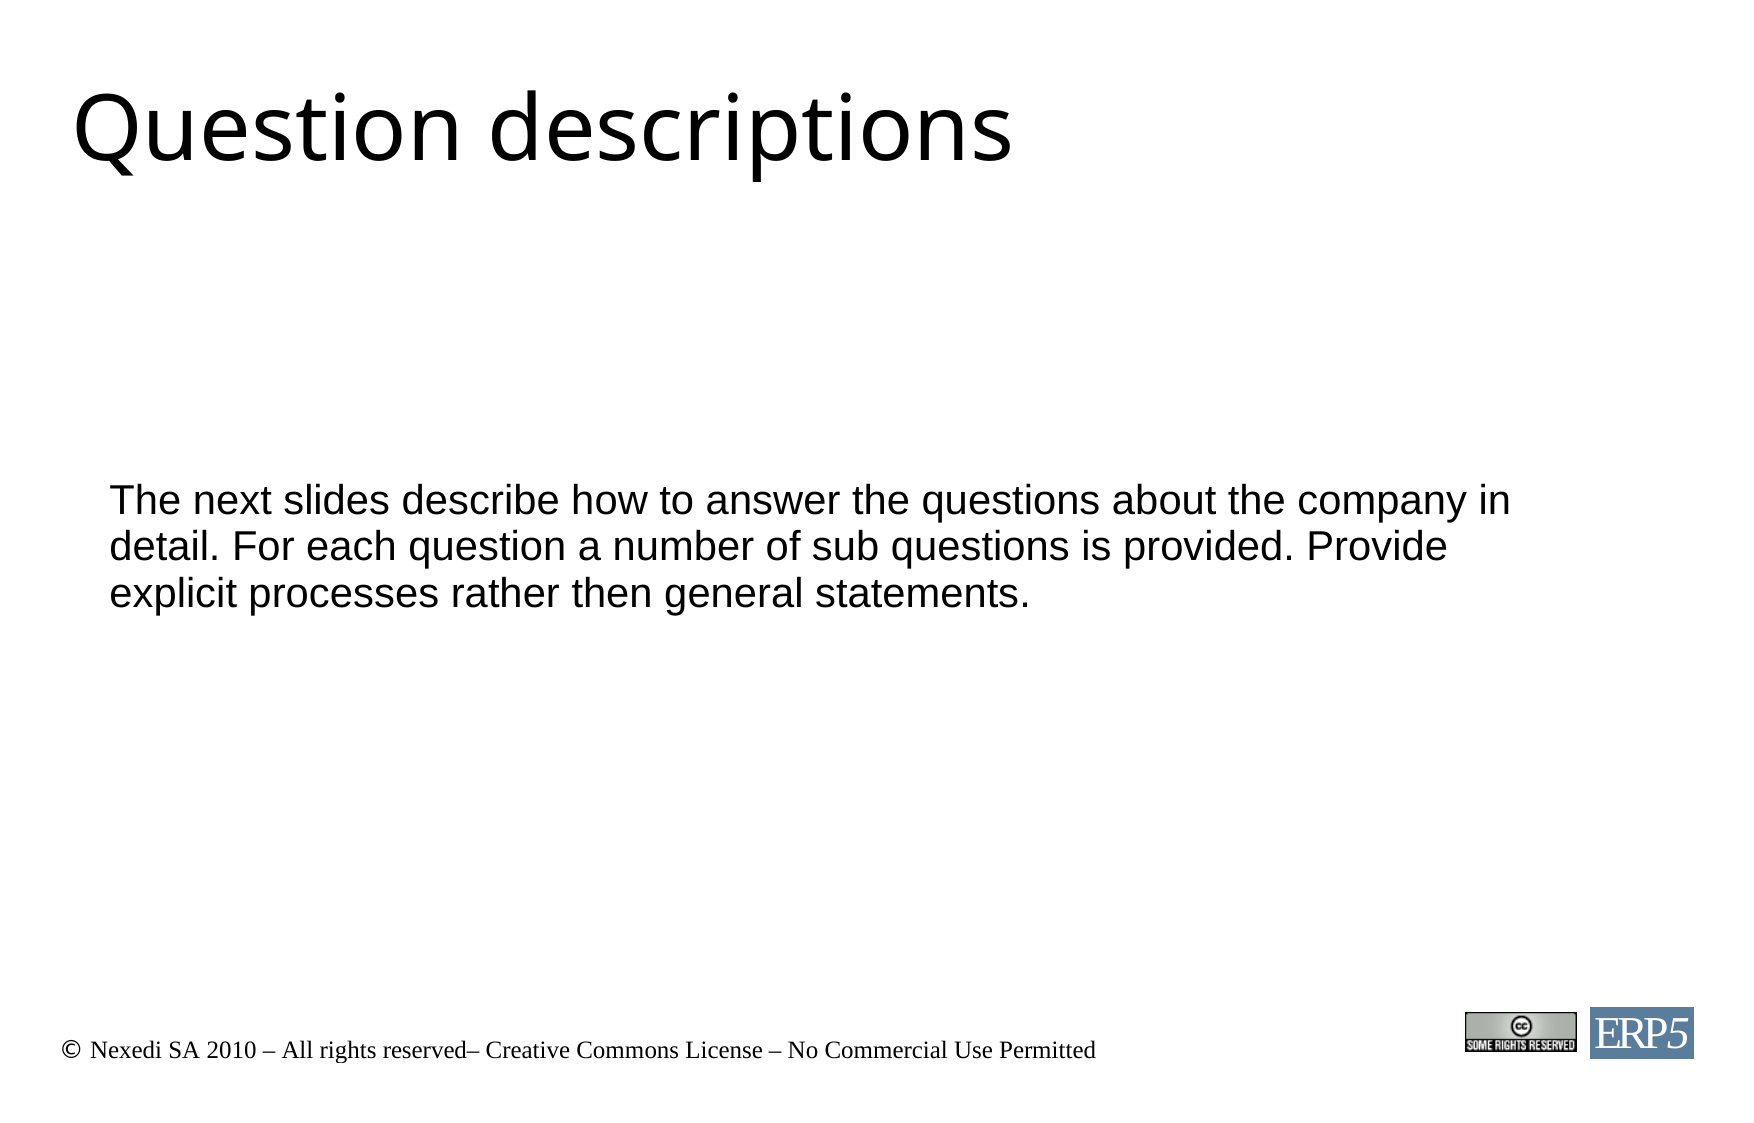

# Question descriptions
The next slides describe how to answer the questions about the company in detail. For each question a number of sub questions is provided. Provide explicit processes rather then general statements.